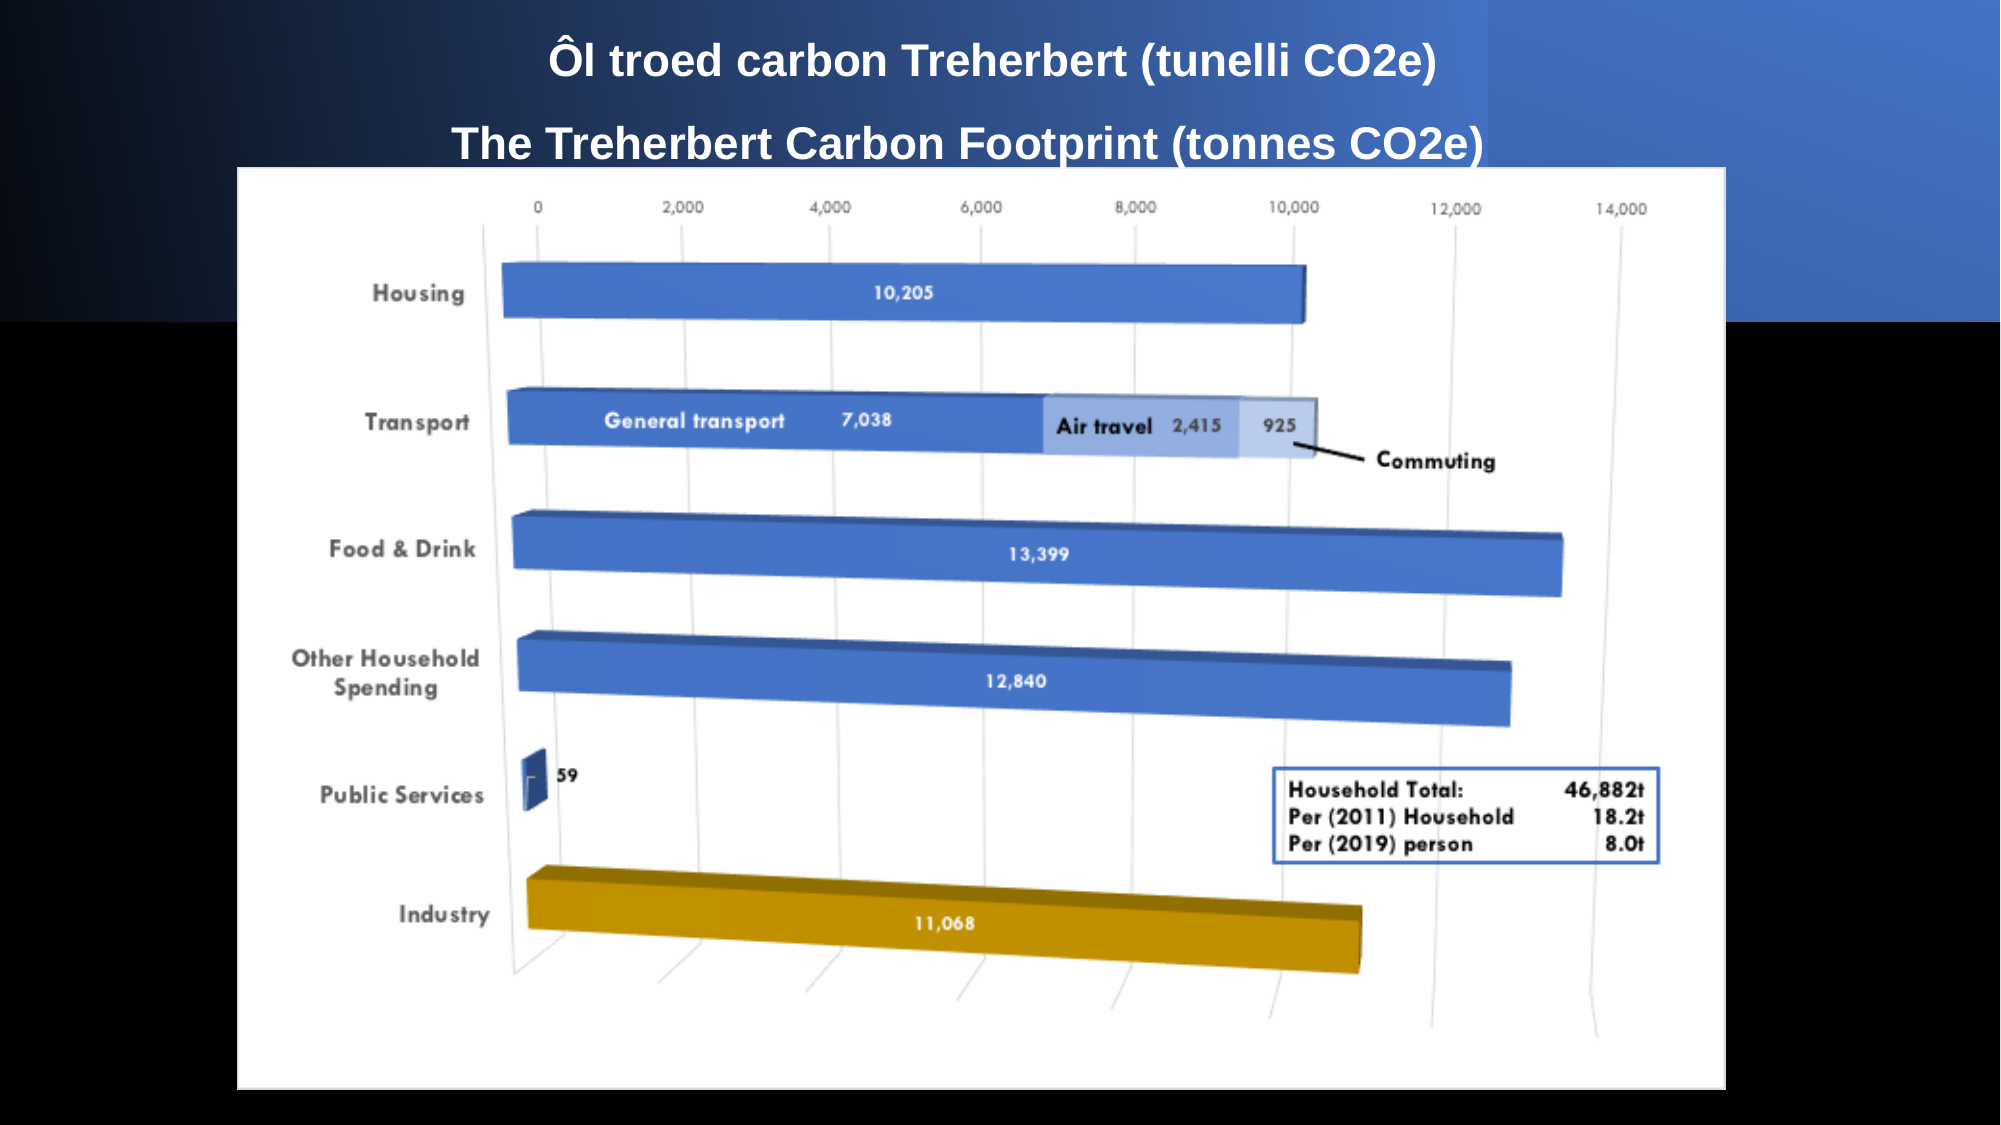

Ôl troed carbon Treherbert (tunelli CO2e)
The Treherbert Carbon Footprint (tonnes CO2e)